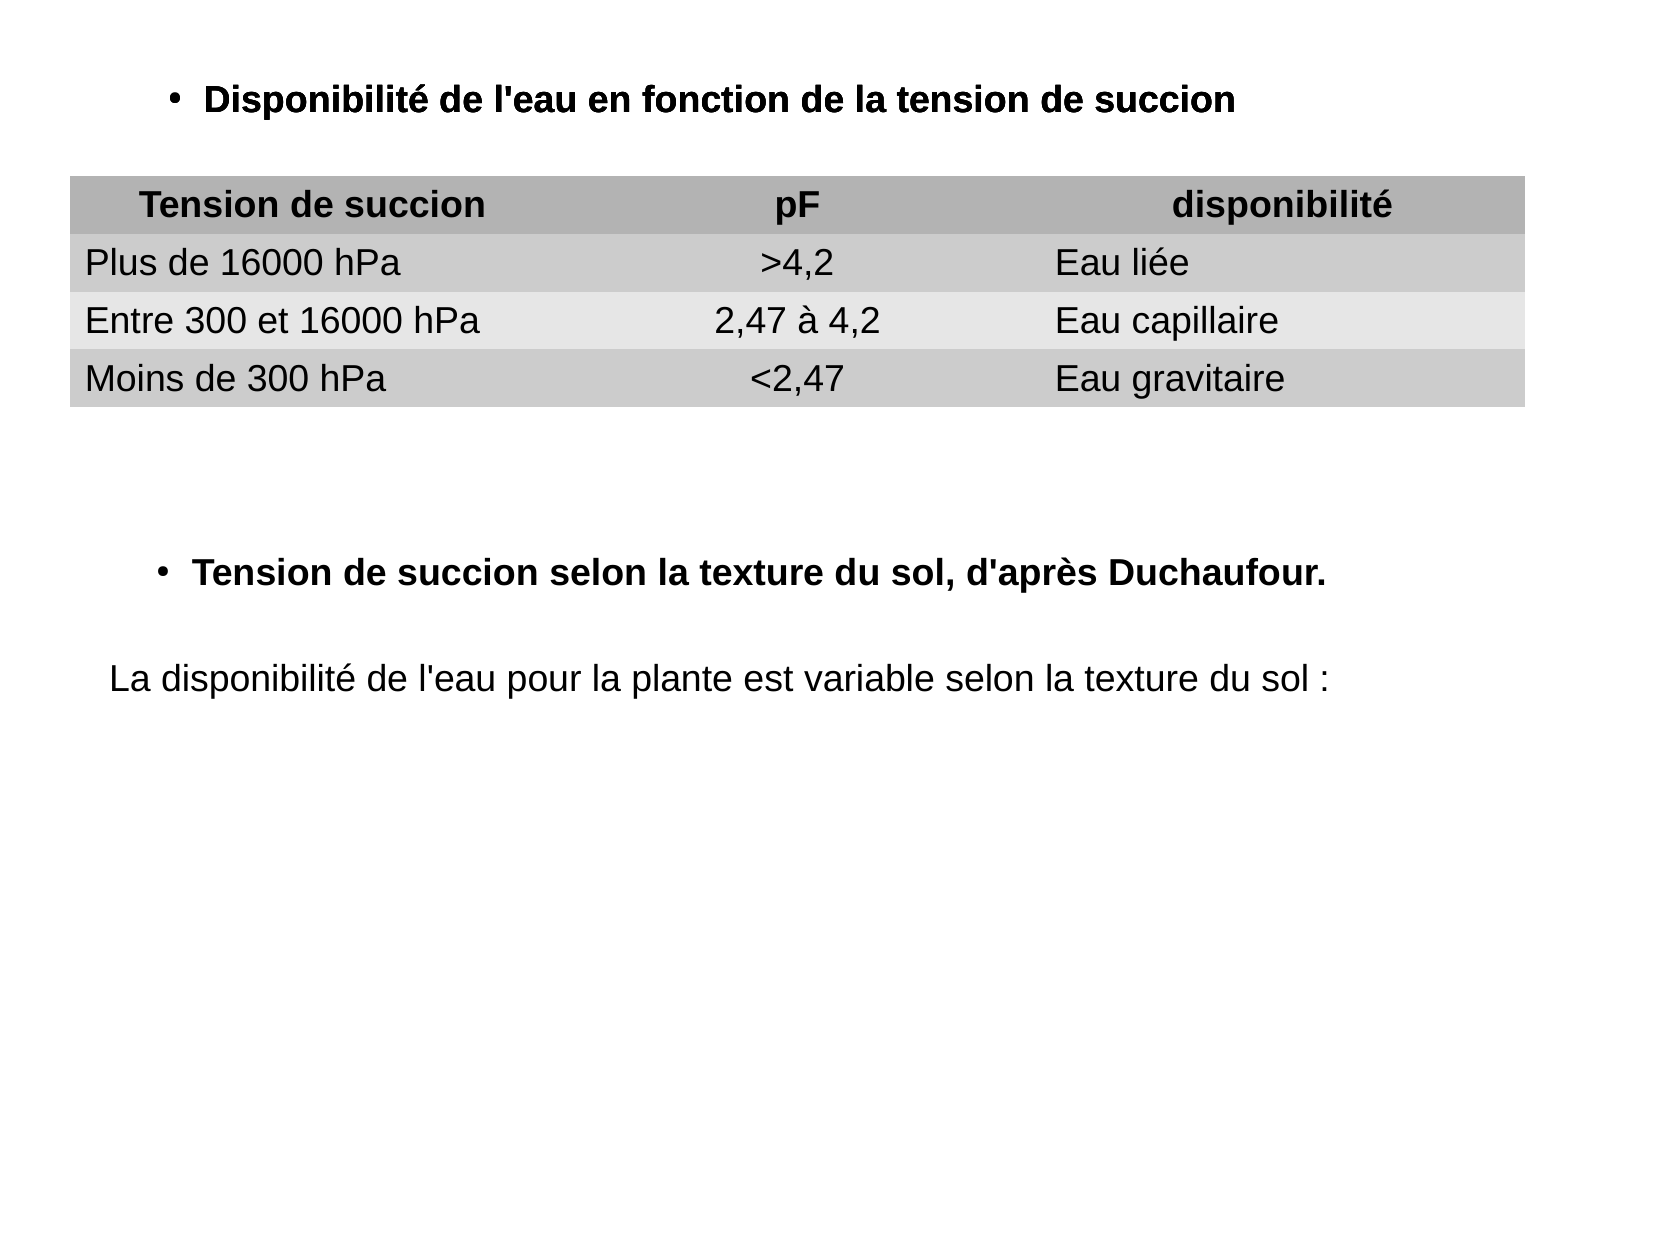

Disponibilité de l'eau en fonction de la tension de succion
Disponibilité de l'eau en fonction de la tension de succion
Disponibilité de l'eau en fonction de la tension de succion
| Tension de succion | pF | disponibilité |
| --- | --- | --- |
| Plus de 16000 hPa | >4,2 | Eau liée |
| Entre 300 et 16000 hPa | 2,47 à 4,2 | Eau capillaire |
| Moins de 300 hPa | <2,47 | Eau gravitaire |
Tension de succion selon la texture du sol, d'après Duchaufour.
La disponibilité de l'eau pour la plante est variable selon la texture du sol :